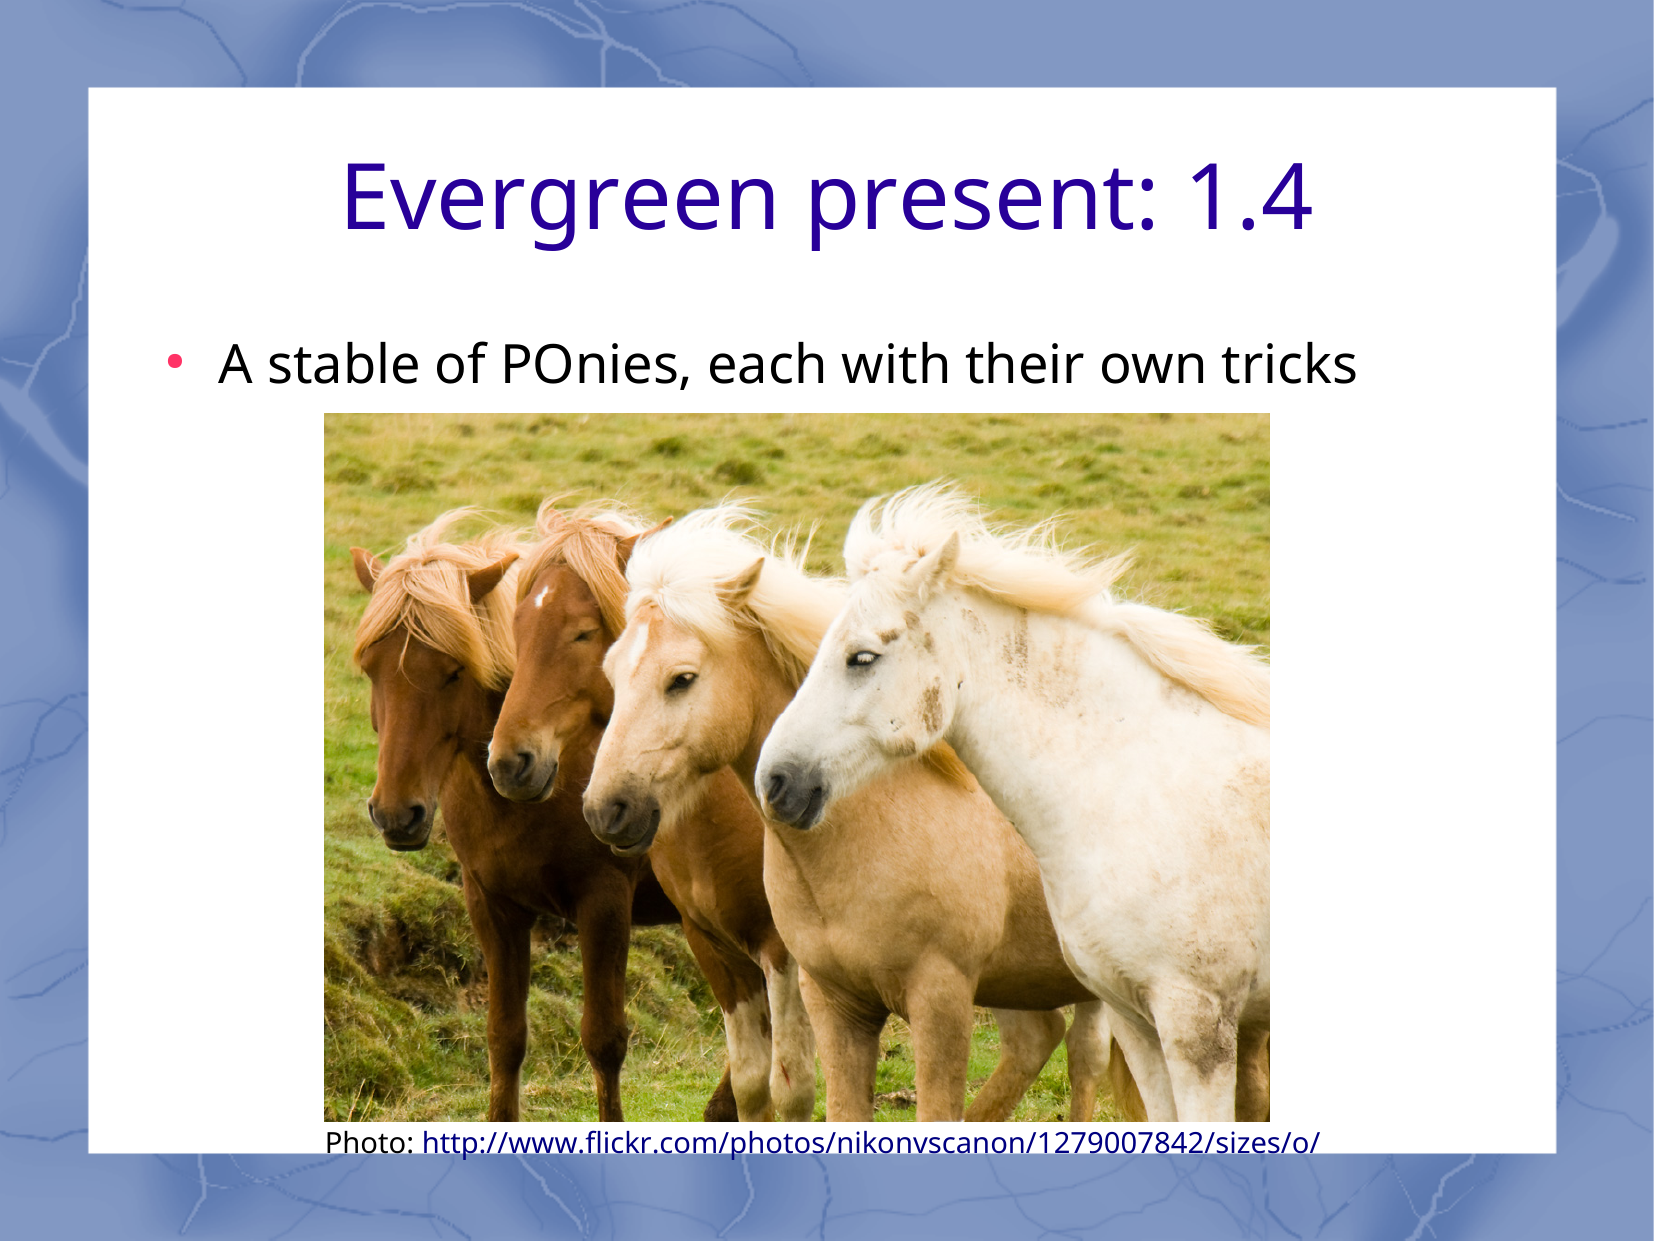

# Evergreen present: 1.4
A stable of POnies, each with their own tricks
Photo: http://www.flickr.com/photos/nikonvscanon/1279007842/sizes/o/